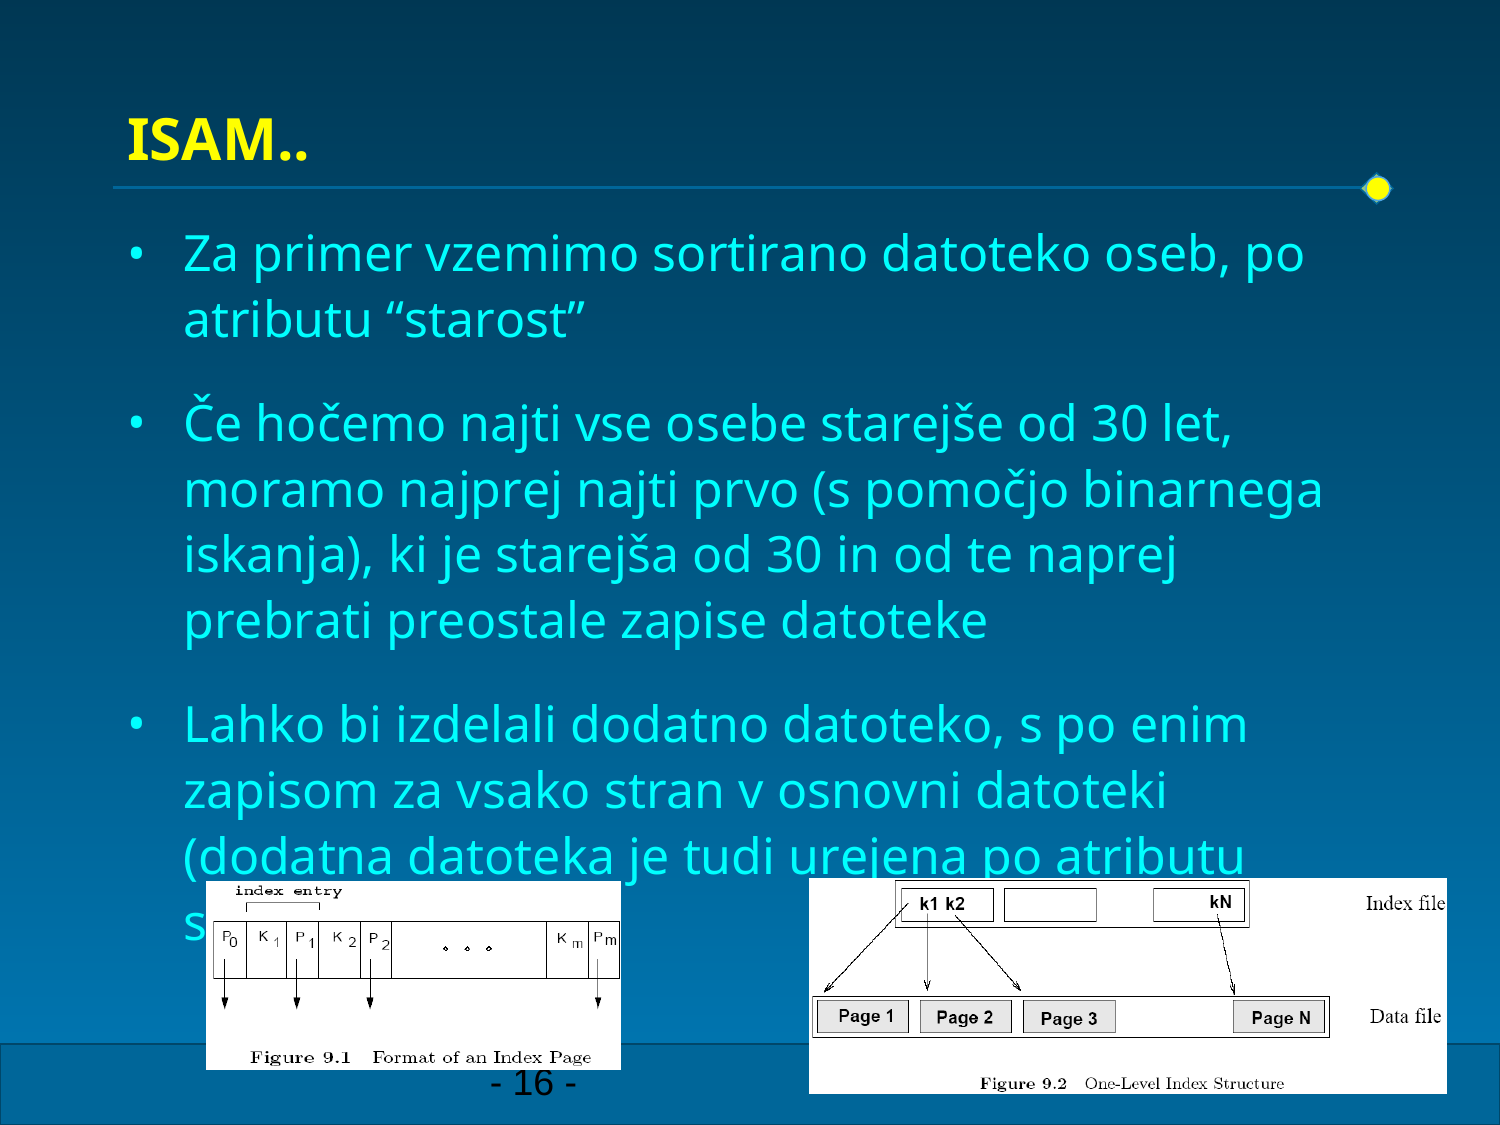

# ISAM..
Za primer vzemimo sortirano datoteko oseb, po atributu “starost”
Če hočemo najti vse osebe starejše od 30 let, moramo najprej najti prvo (s pomočjo binarnega iskanja), ki je starejša od 30 in od te naprej prebrati preostale zapise datoteke
Lahko bi izdelali dodatno datoteko, s po enim zapisom za vsako stran v osnovni datoteki (dodatna datoteka je tudi urejena po atributu starost)